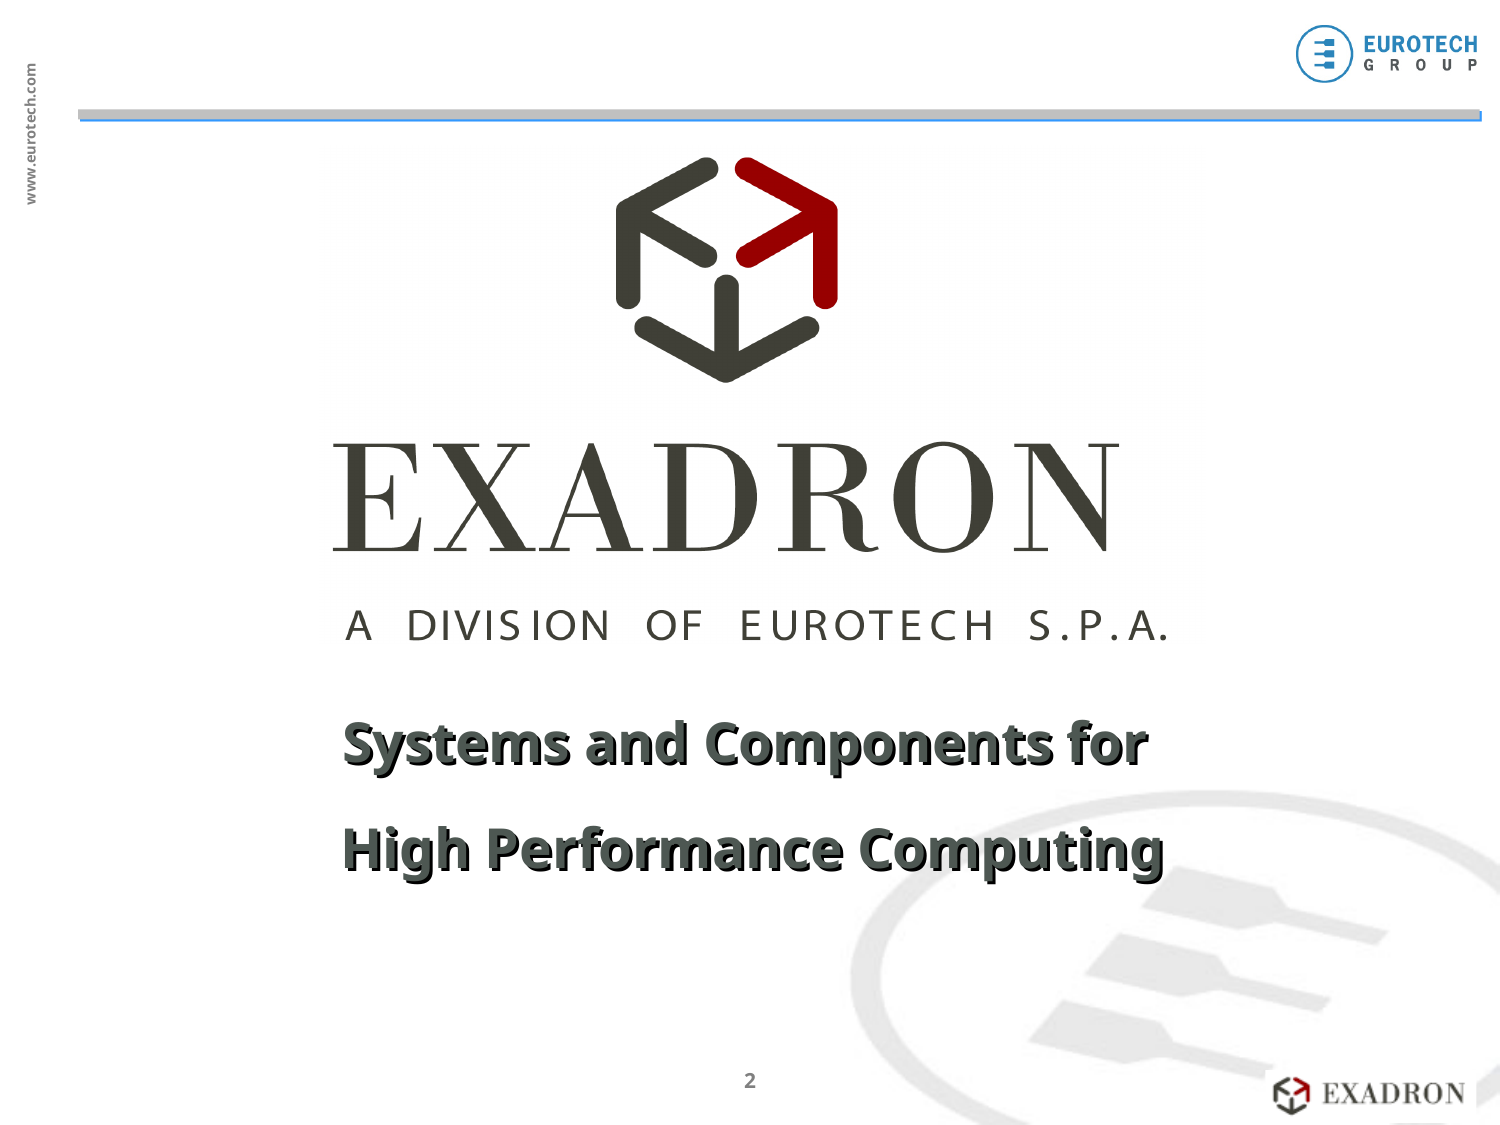

A “factory of ideas” with to eye on future scenarios
Systems and Components for
High Performance Computing